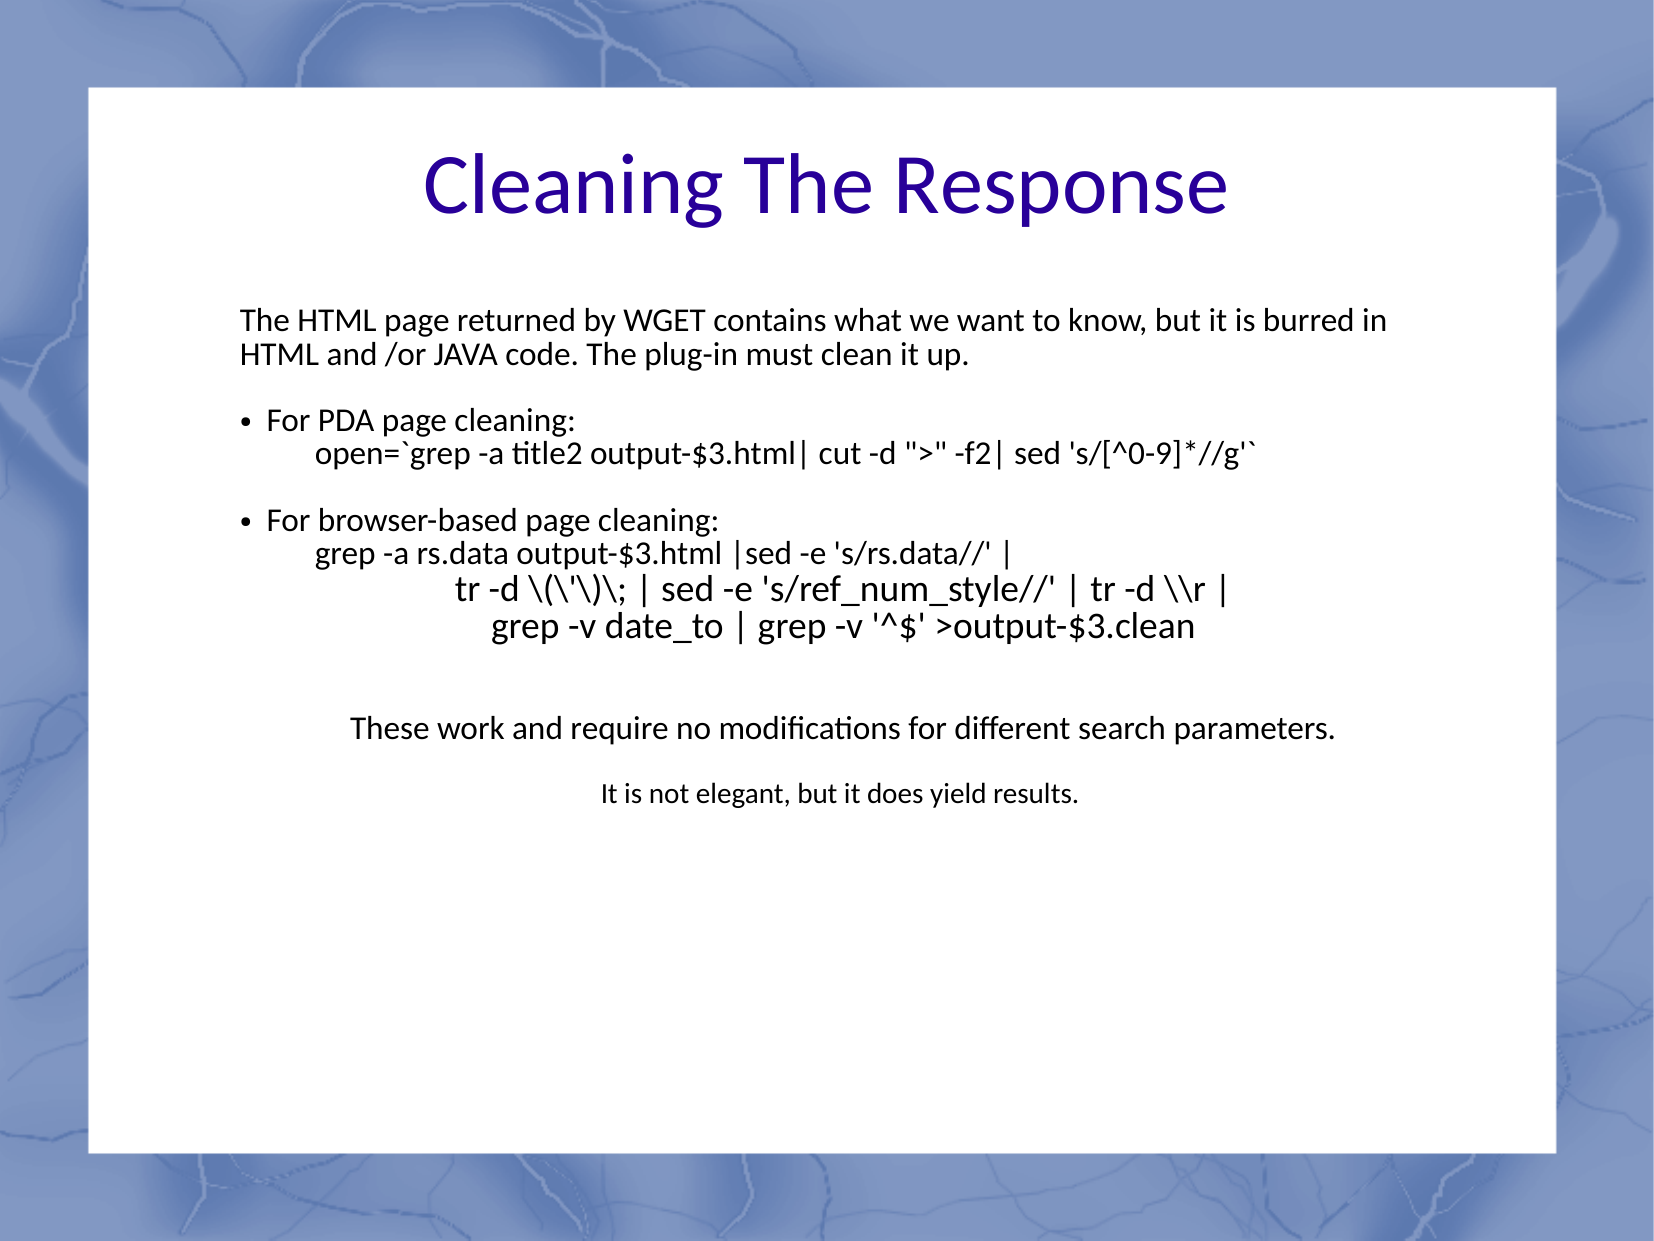

# Cleaning The Response
The HTML page returned by WGET contains what we want to know, but it is burred in HTML and /or JAVA code. The plug-in must clean it up.
 For PDA page cleaning:
	open=`grep -a title2 output-$3.html| cut -d ">" -f2| sed 's/[^0-9]*//g'`
 For browser-based page cleaning:
	grep -a rs.data output-$3.html |sed -e 's/rs.data//' |
tr -d \(\'\)\; | sed -e 's/ref_num_style//' | tr -d \\r |
grep -v date_to | grep -v '^$' >output-$3.clean
These work and require no modifications for different search parameters.
It is not elegant, but it does yield results.